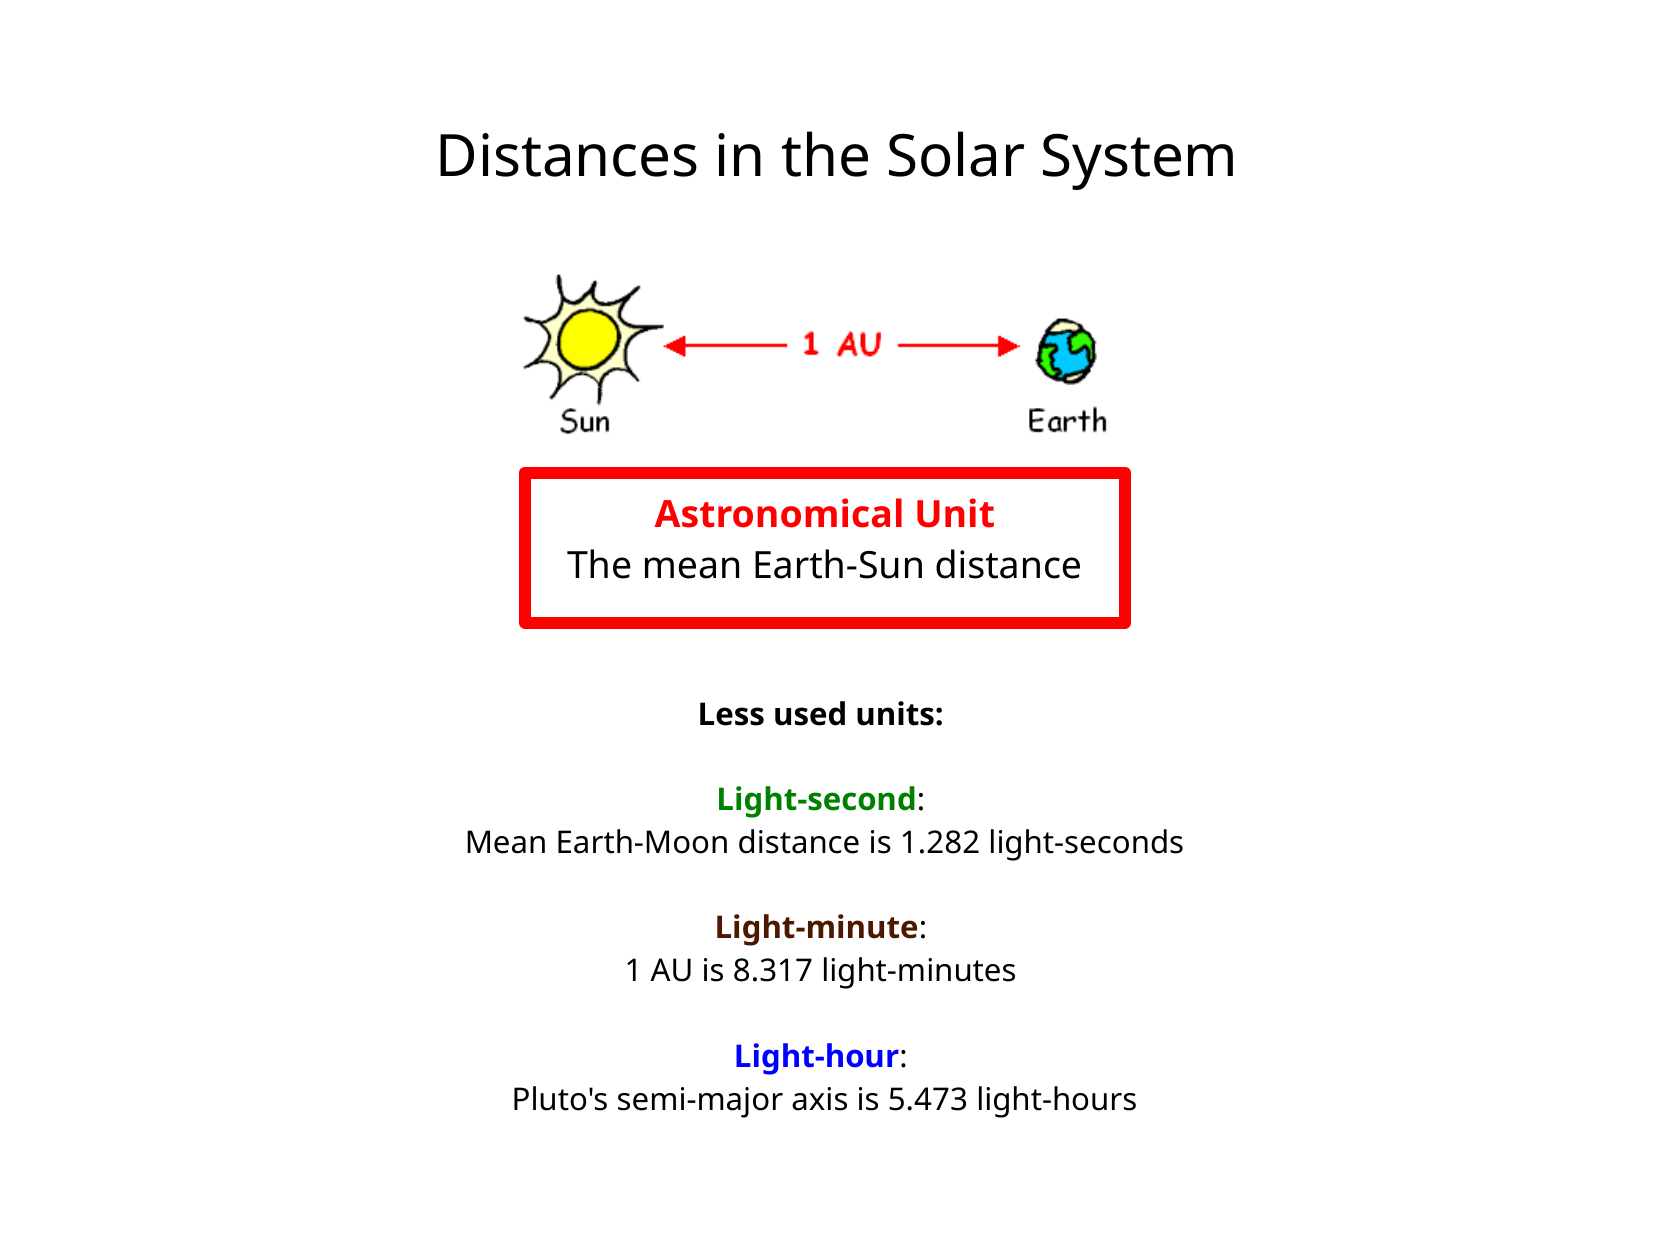

# Distances in the Solar System
Astronomical Unit
The mean Earth-Sun distance
Less used units:
Light-second:
Mean Earth-Moon distance is 1.282 light-seconds
Light-minute:
1 AU is 8.317 light-minutes
Light-hour:
Pluto's semi-major axis is 5.473 light-hours